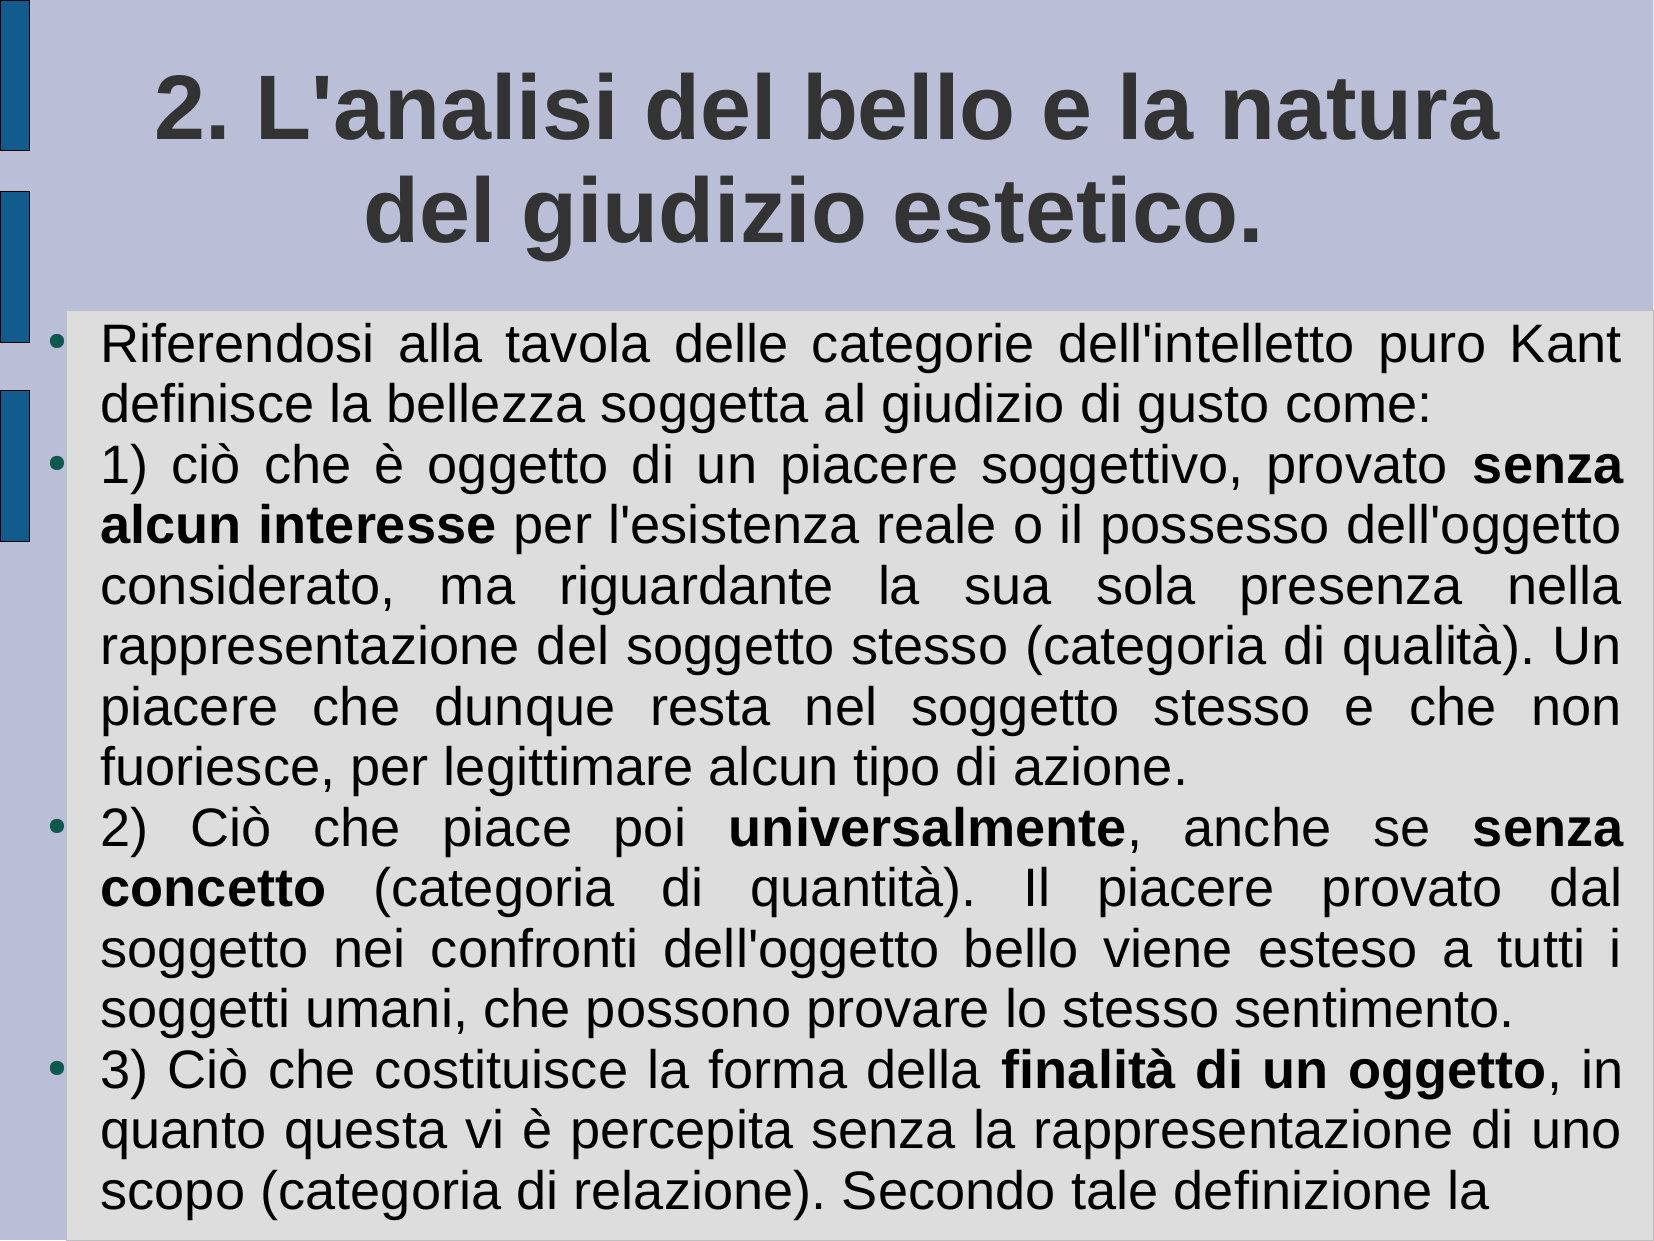

# 2. L'analisi del bello e la natura del giudizio estetico.
Riferendosi alla tavola delle categorie dell'intelletto puro Kant definisce la bellezza soggetta al giudizio di gusto come:
1) ciò che è oggetto di un piacere soggettivo, provato senza alcun interesse per l'esistenza reale o il possesso dell'oggetto considerato, ma riguardante la sua sola presenza nella rappresentazione del soggetto stesso (categoria di qualità). Un piacere che dunque resta nel soggetto stesso e che non fuoriesce, per legittimare alcun tipo di azione.
2) Ciò che piace poi universalmente, anche se senza concetto (categoria di quantità). Il piacere provato dal soggetto nei confronti dell'oggetto bello viene esteso a tutti i soggetti umani, che possono provare lo stesso sentimento.
3) Ciò che costituisce la forma della finalità di un oggetto, in quanto questa vi è percepita senza la rappresentazione di uno scopo (categoria di relazione). Secondo tale definizione la